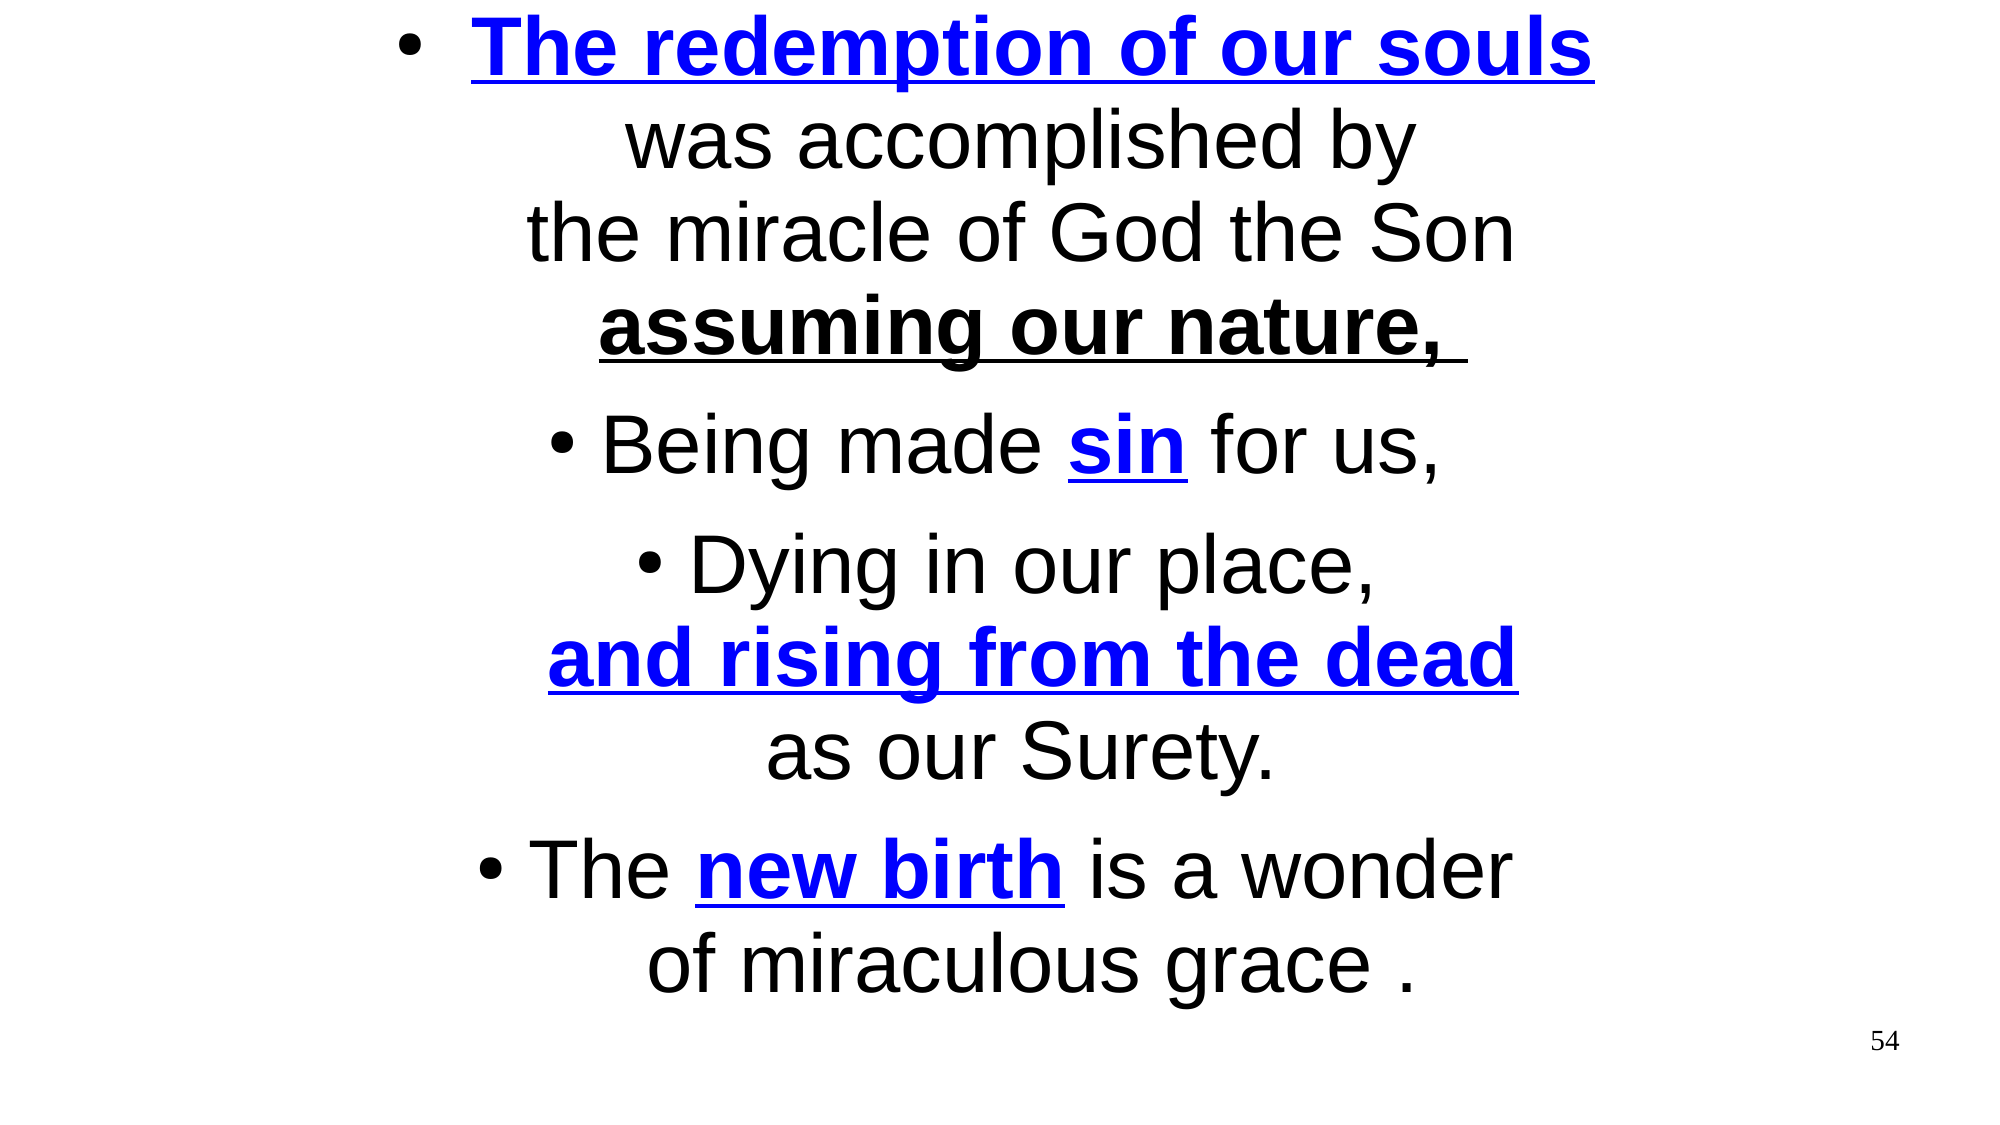

# The redemption of our souls was accomplished by the miracle of God the Son assuming our nature,
Being made sin for us,
Dying in our place,
 and rising from the dead
as our Surety.
The new birth is a wonder
of miraculous grace .
54